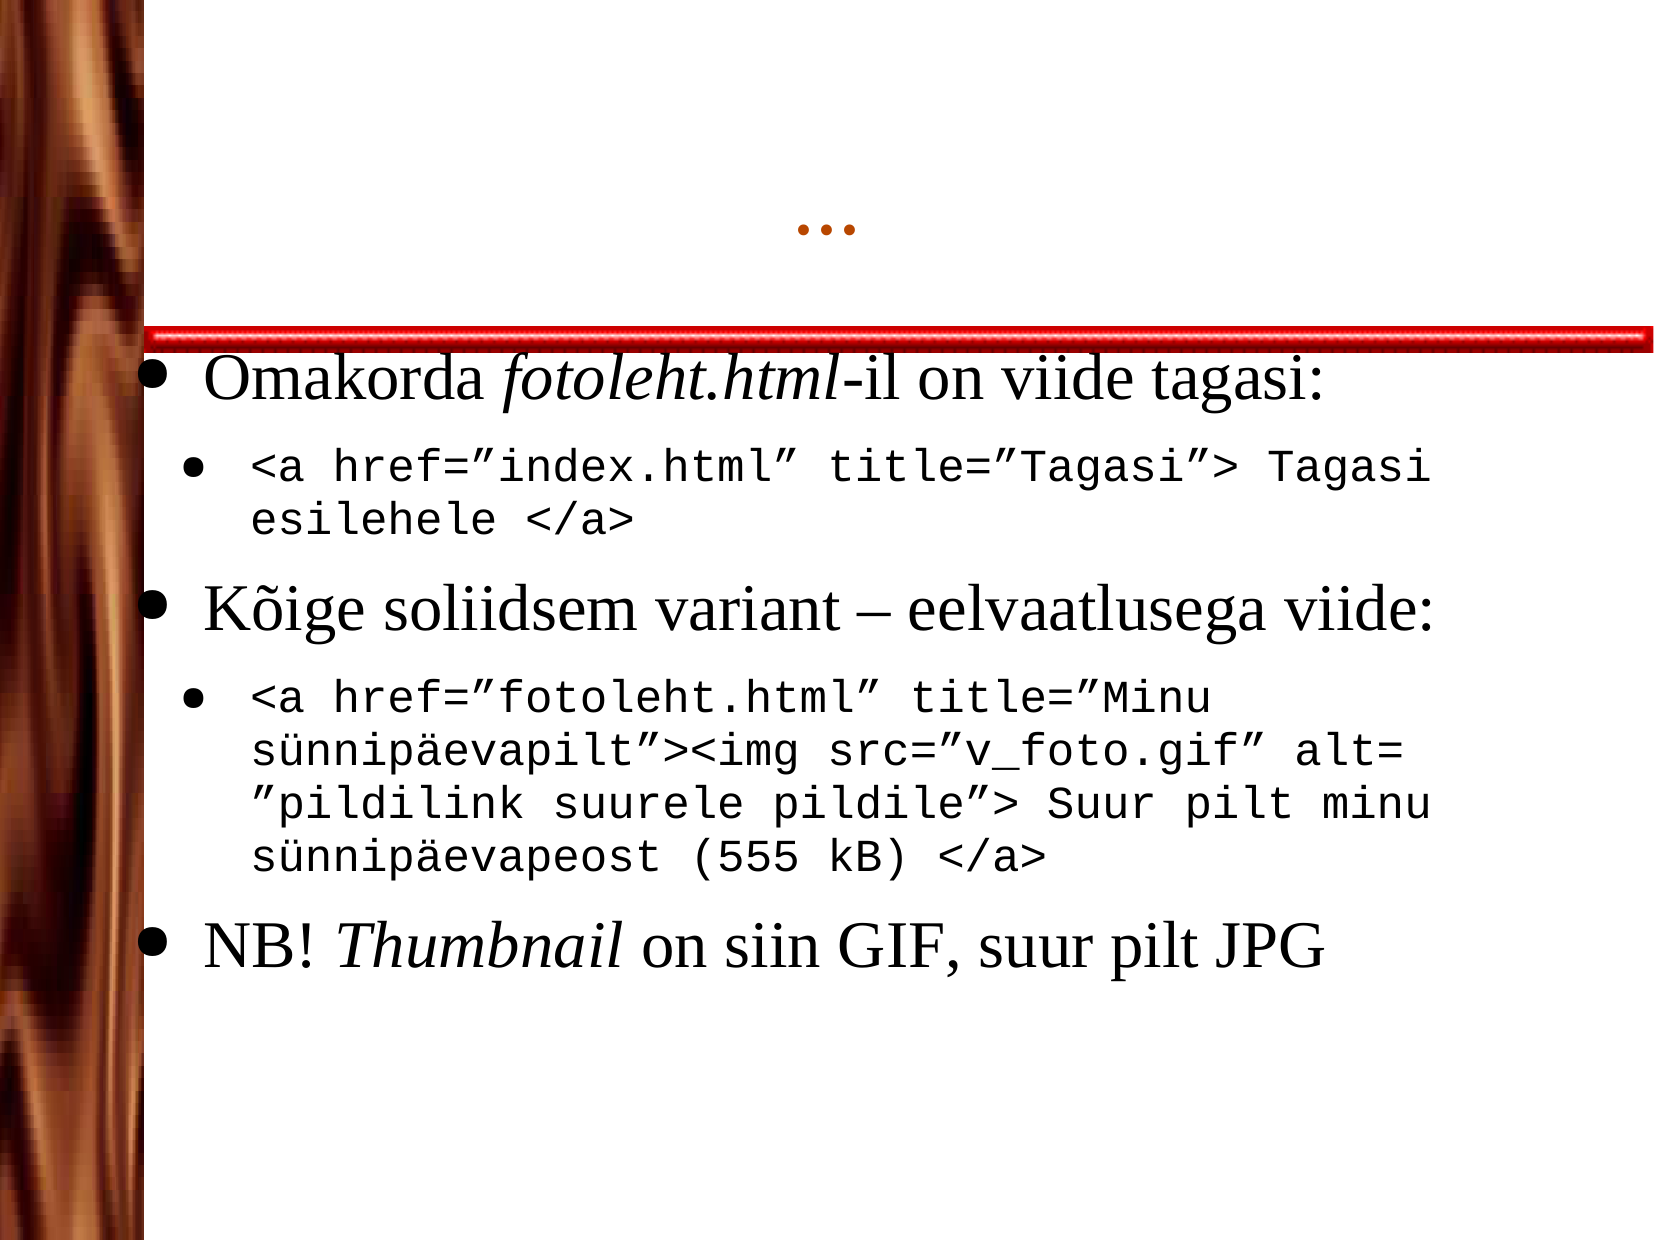

# ...
Omakorda fotoleht.html-il on viide tagasi:
<a href=”index.html” title=”Tagasi”> Tagasi esilehele </a>
Kõige soliidsem variant – eelvaatlusega viide:
<a href=”fotoleht.html” title=”Minu sünnipäevapilt”><img src=”v_foto.gif” alt= ”pildilink suurele pildile”> Suur pilt minu sünnipäevapeost (555 kB) </a>
NB! Thumbnail on siin GIF, suur pilt JPG